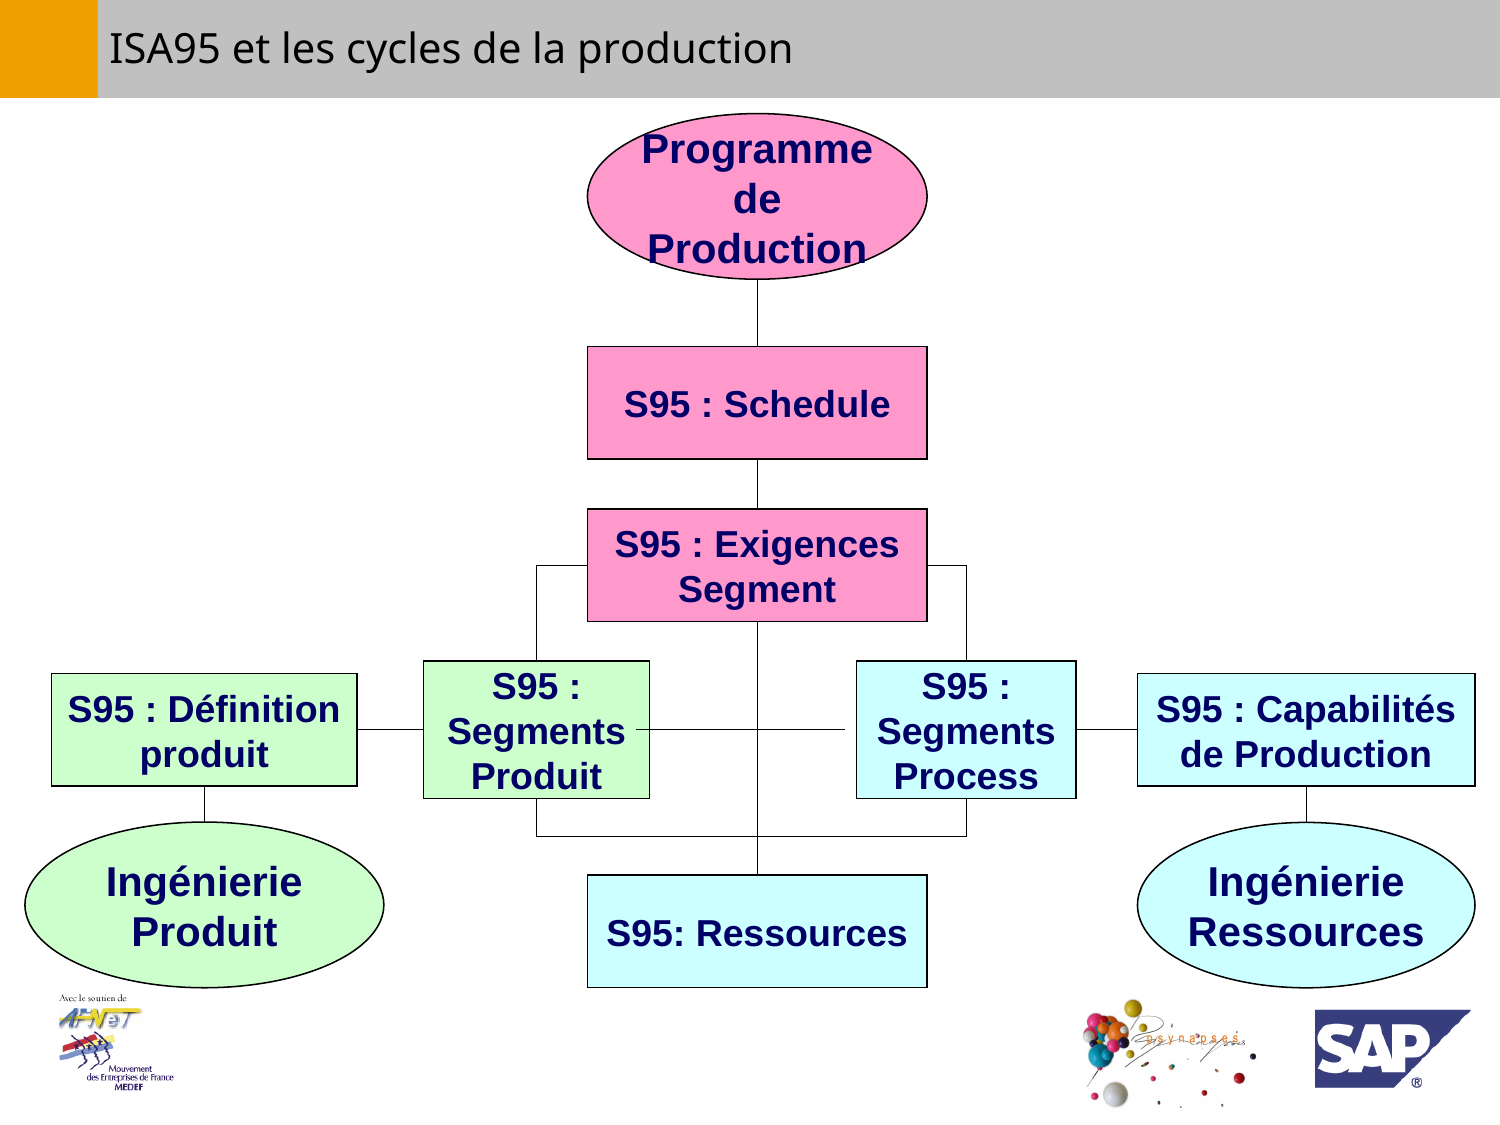

# ISA95 et les cycles de la production
Programme de Production
S95 : Schedule
S95 : Exigences Segment
S95 : Segments Produit
S95 : Segments Process
S95 : Définition produit
S95 : Capabilités de Production
Ingénierie Produit
Ingénierie Ressources
S95: Ressources